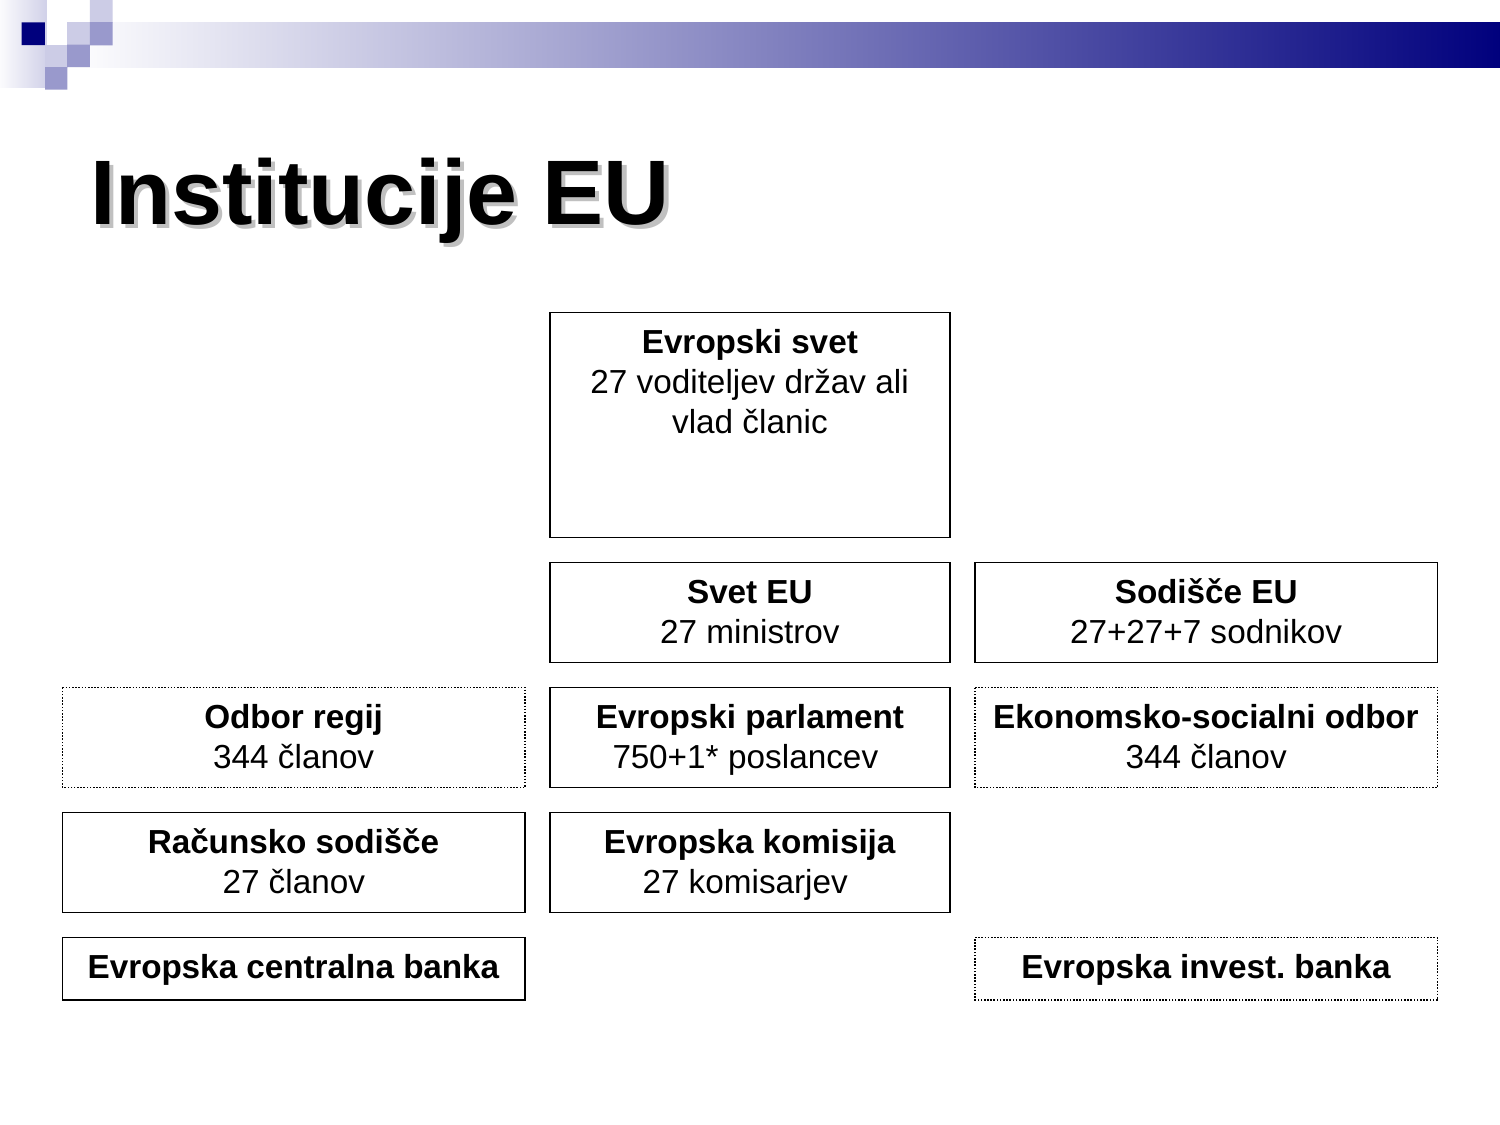

# Institucije EU
European Council
15 Heads of State or government and the President of the Commission
Council of the EU
15 ministers
European Court of Justice
15 ministers
Odbor regij
344 članov
European Parliament
626 members
Ekonomsko-socialni odbor
344 članov
Računsko sodišče
27 članov
European Commission
20 Commissioners
European Central Bank
Evropska invest. banka
Evropski svet
27 voditeljev držav ali vlad članic
Svet EU
27 ministrov
Sodišče EU
27+27+7 sodnikov
Evropski parlament
750+1* poslancev
Evropska komisija
27 komisarjev
Evropska centralna banka
II. The Institutions of the European Union